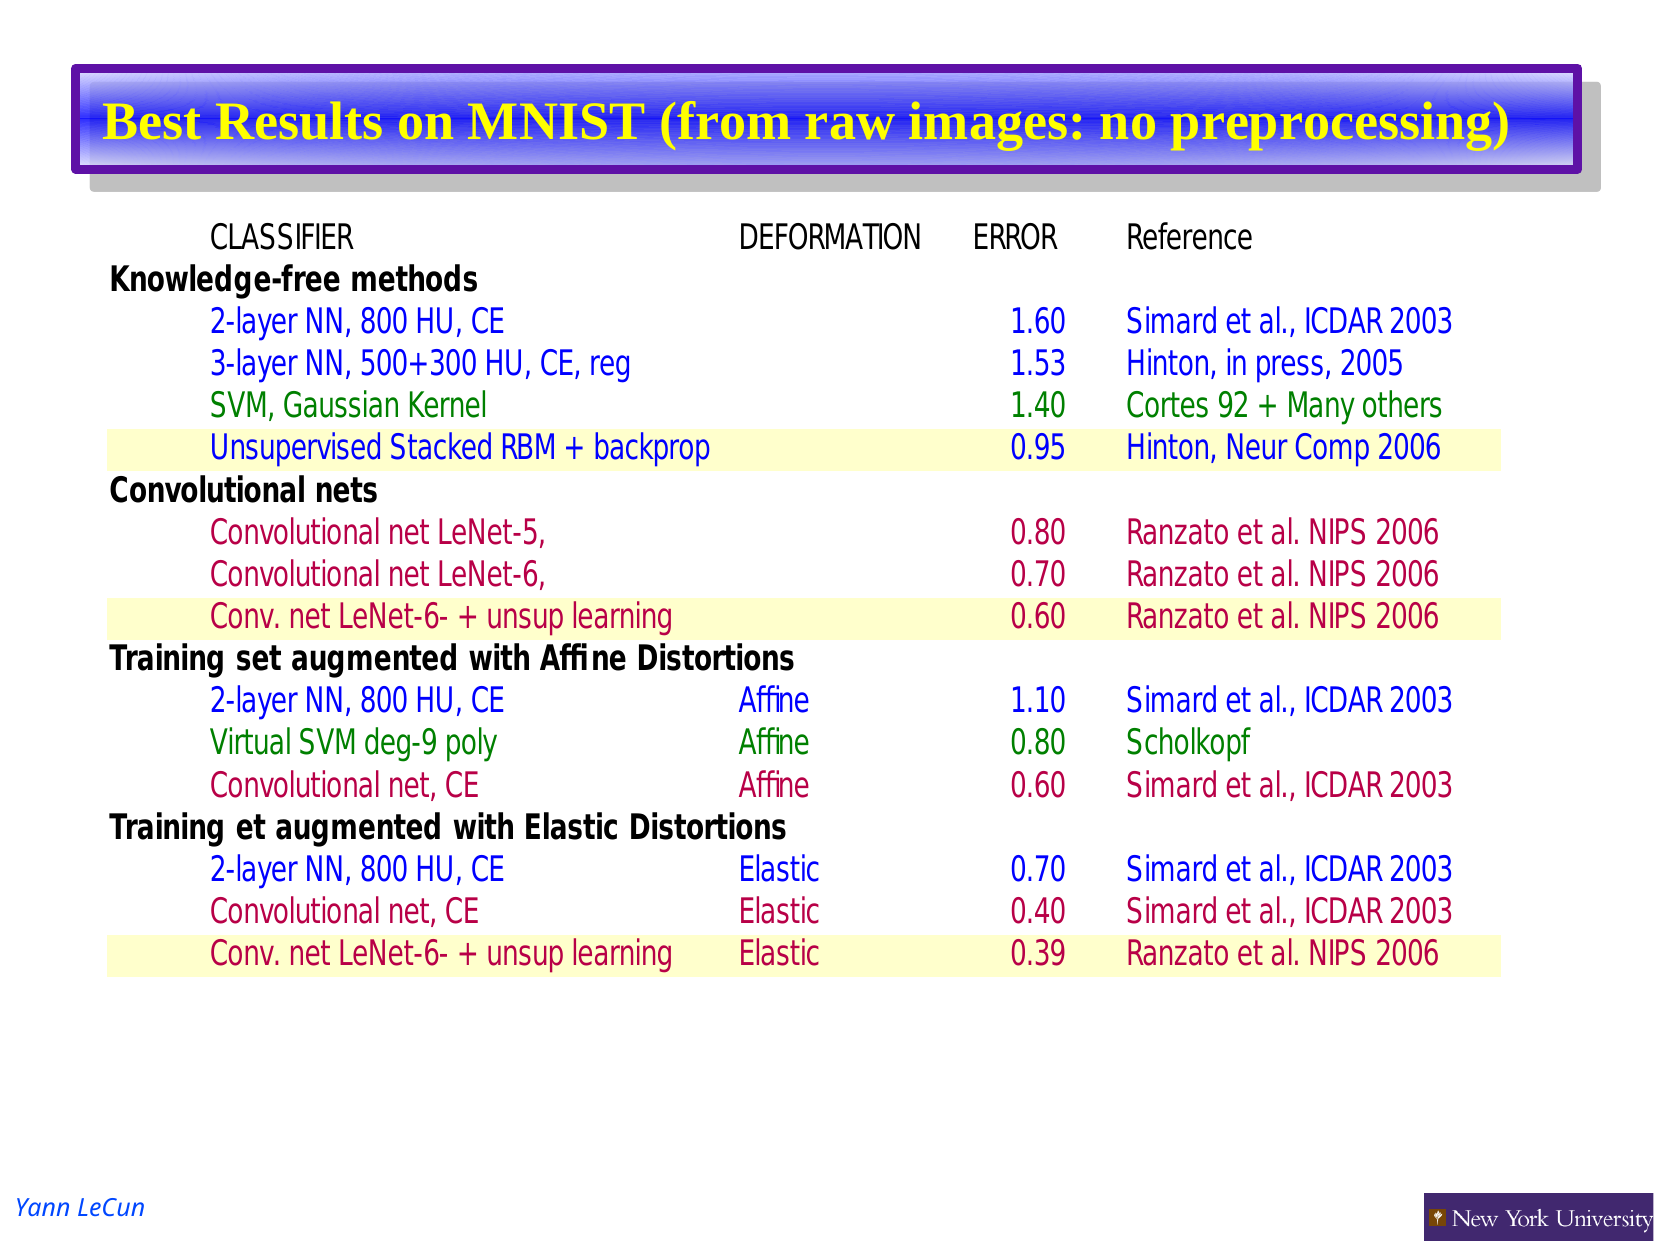

# Best Results on MNIST (from raw images: no preprocessing)